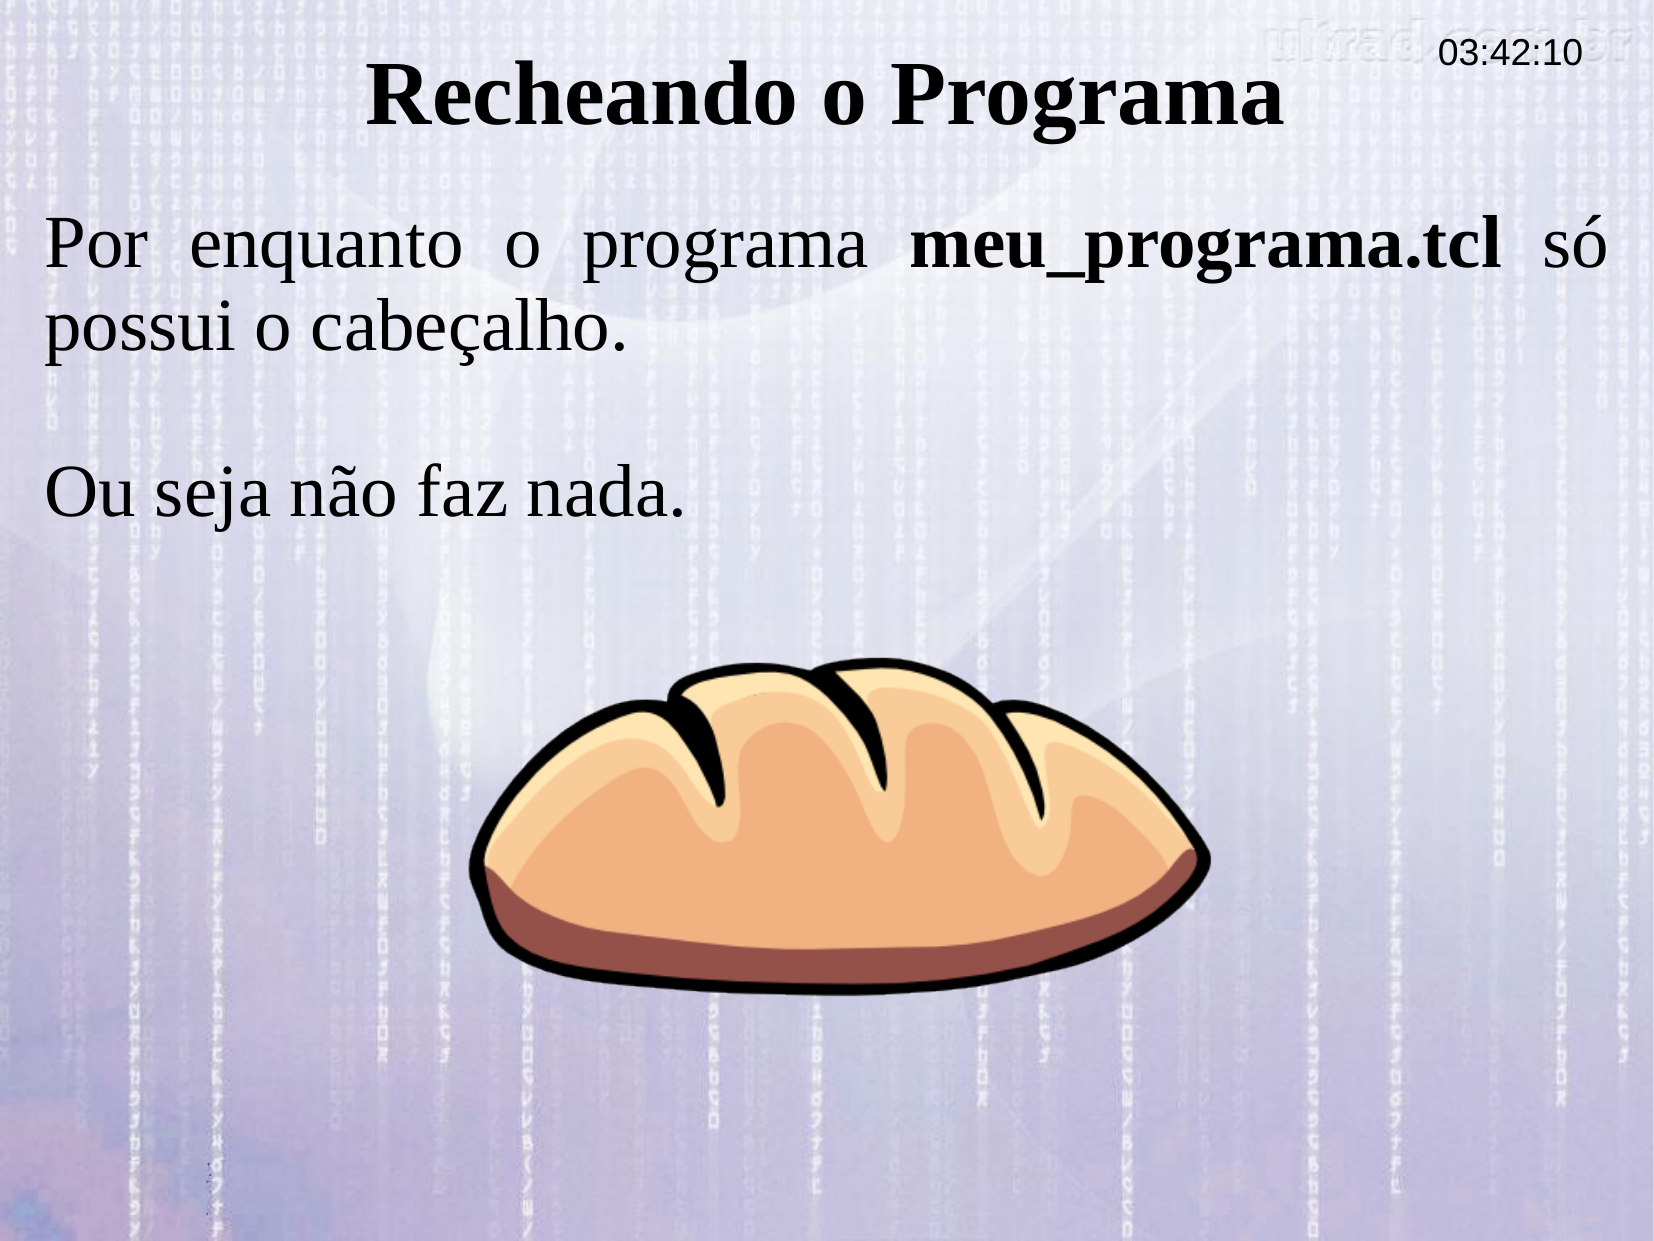

02:23:20
Recheando o Programa
Por enquanto o programa meu_programa.tcl só possui o cabeçalho.
Ou seja não faz nada.